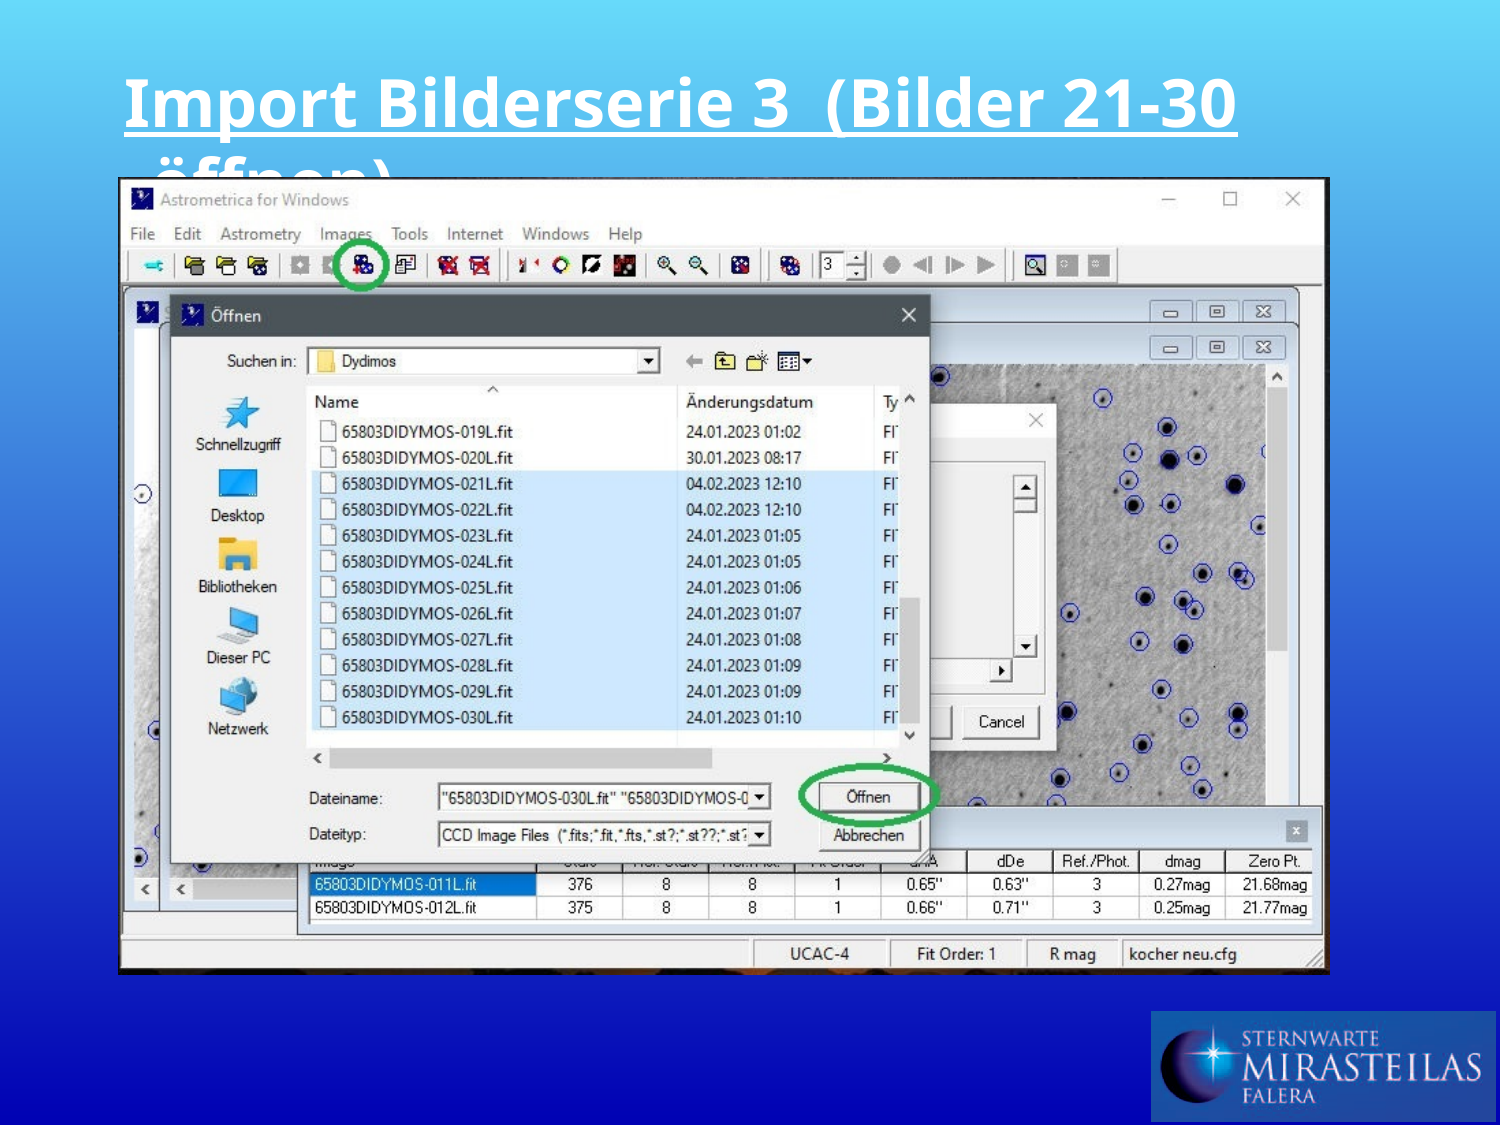

Import Bilderserie 3 (Bilder 21-30 öffnen)
Laden weiterer Bilder